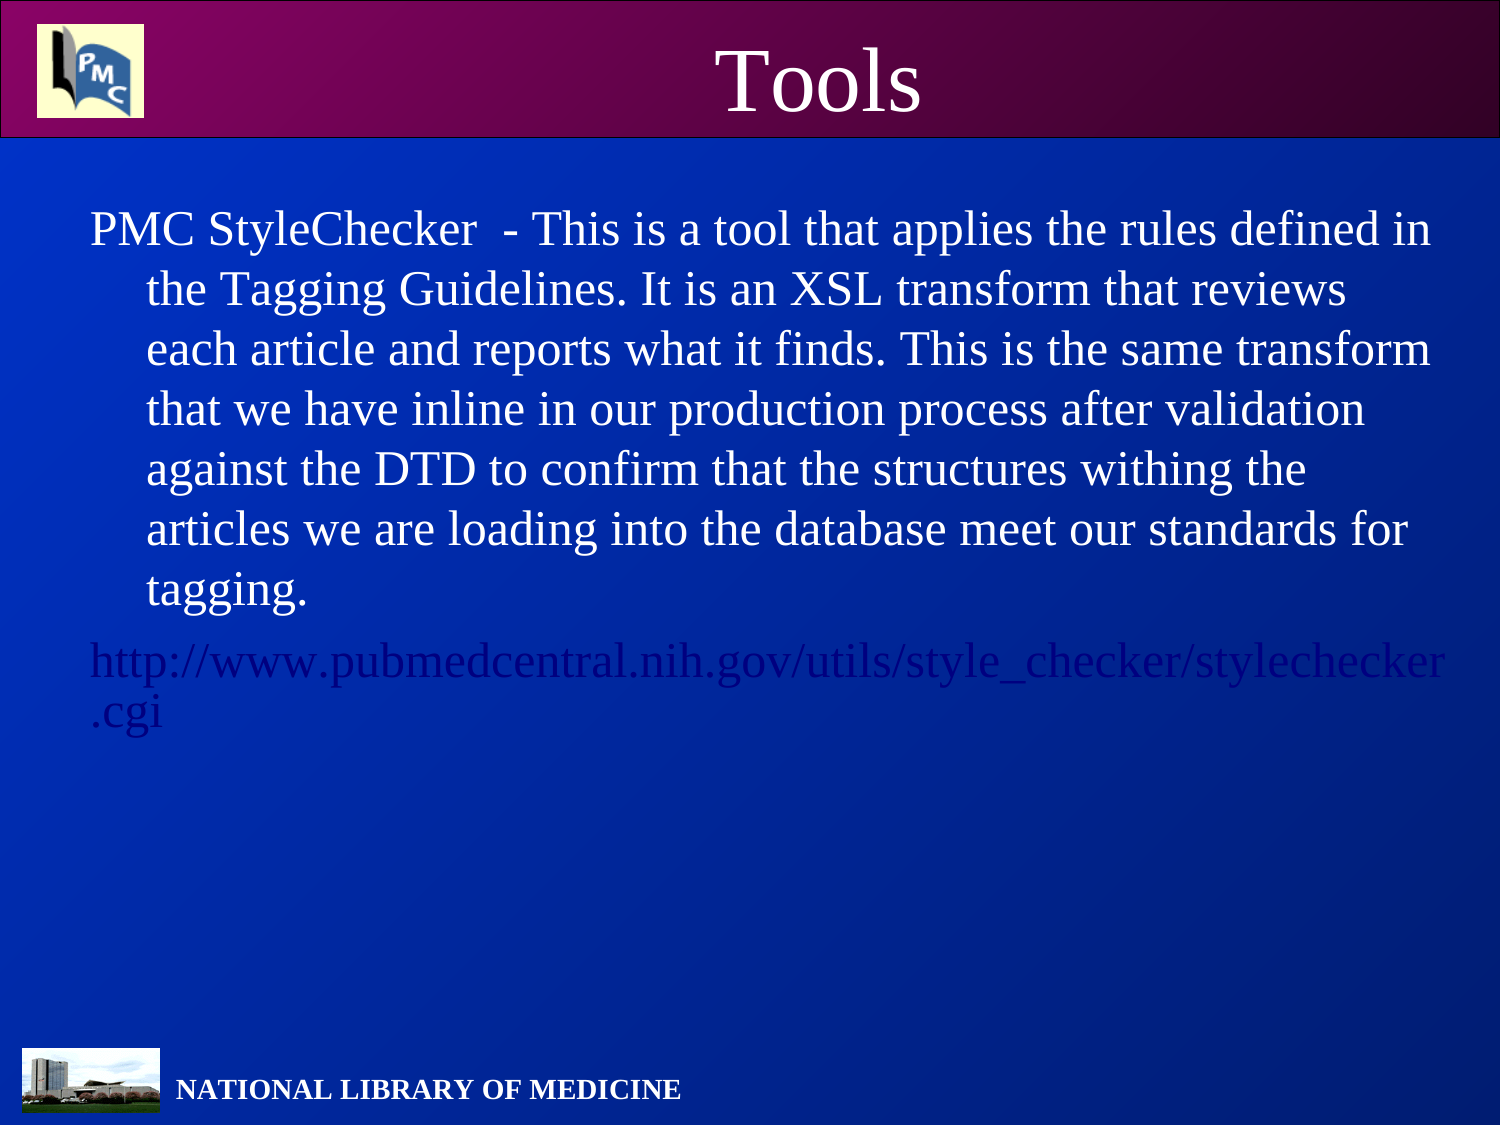

# Tools
PMC StyleChecker - This is a tool that applies the rules defined in the Tagging Guidelines. It is an XSL transform that reviews each article and reports what it finds. This is the same transform that we have inline in our production process after validation against the DTD to confirm that the structures withing the articles we are loading into the database meet our standards for tagging.
http://www.pubmedcentral.nih.gov/utils/style_checker/stylechecker.cgi